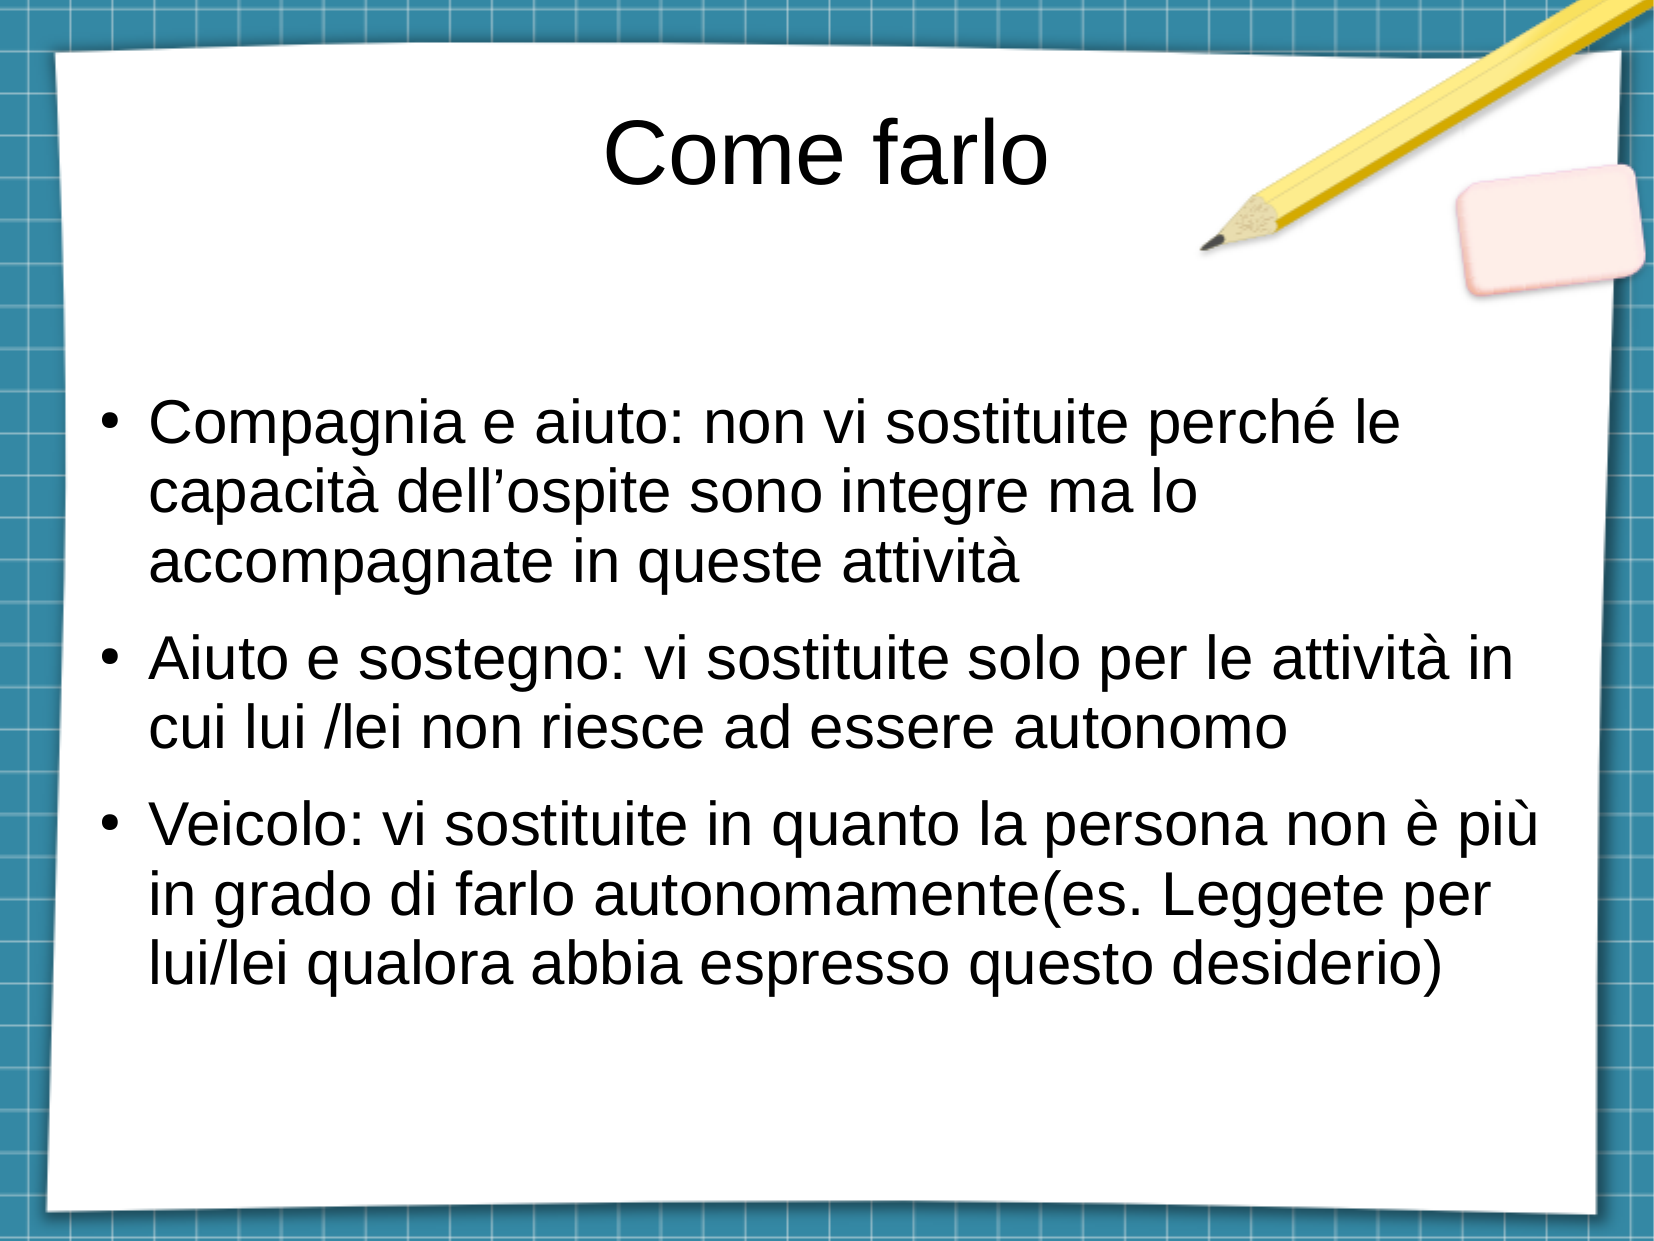

# Come farlo
Compagnia e aiuto: non vi sostituite perché le capacità dell’ospite sono integre ma lo accompagnate in queste attività
Aiuto e sostegno: vi sostituite solo per le attività in cui lui /lei non riesce ad essere autonomo
Veicolo: vi sostituite in quanto la persona non è più in grado di farlo autonomamente(es. Leggete per lui/lei qualora abbia espresso questo desiderio)